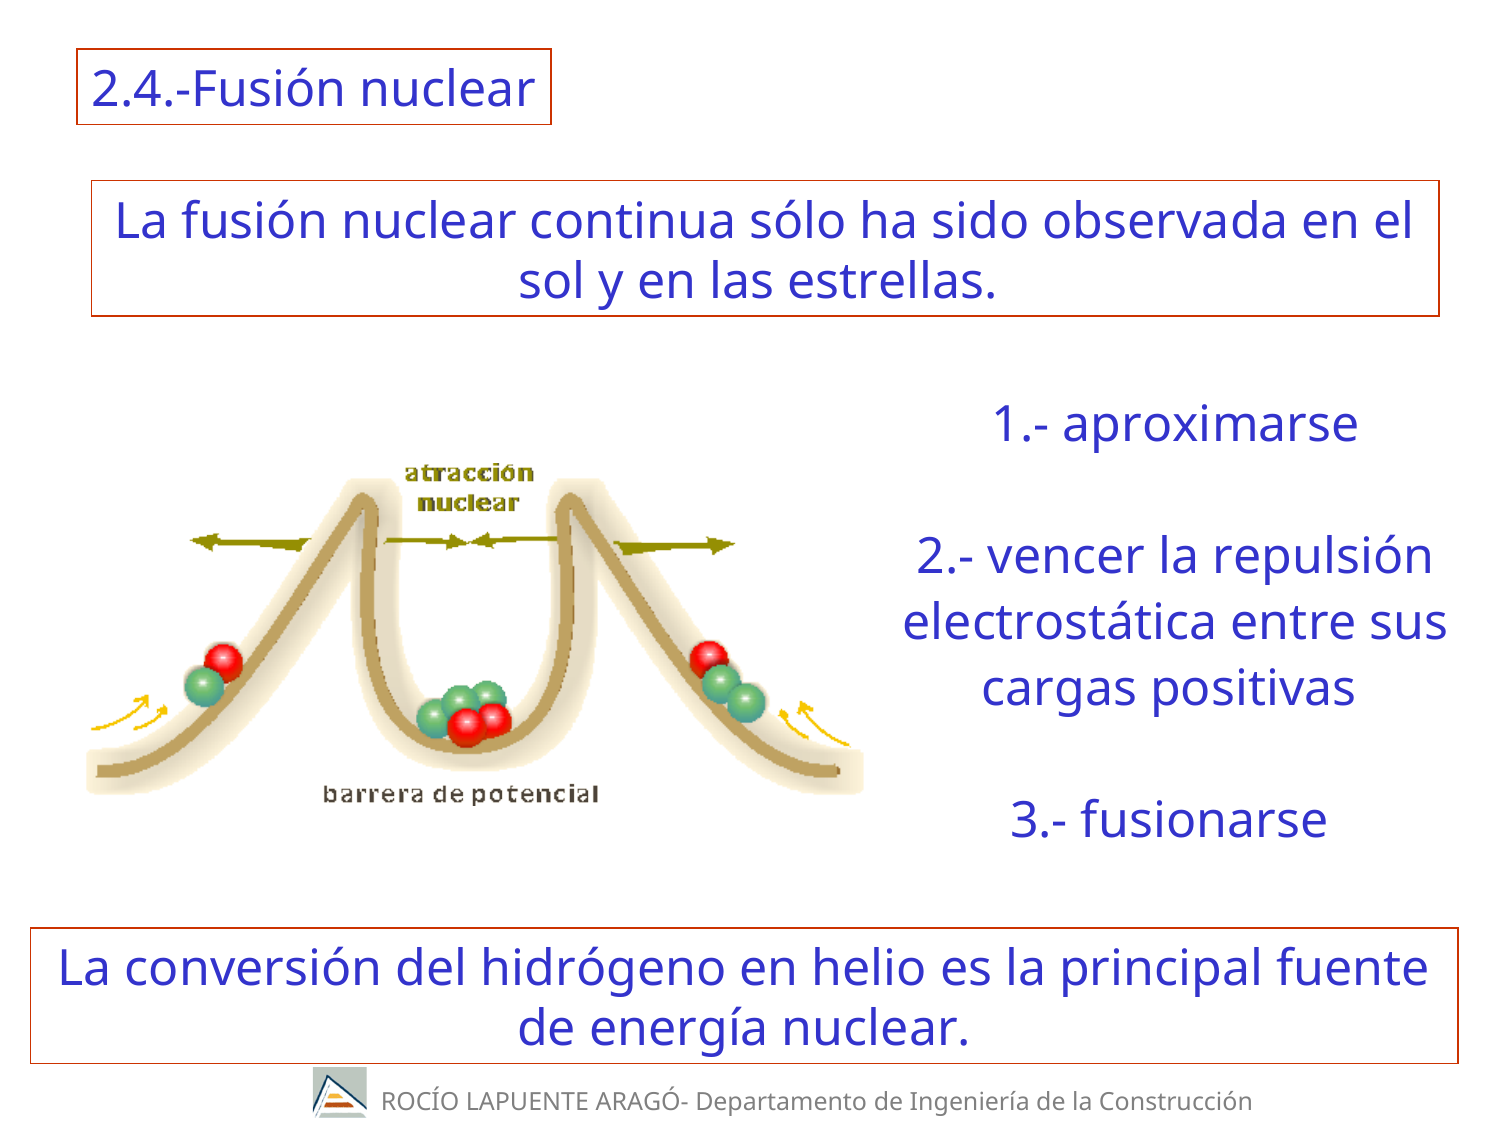

2.4.-Fusión nuclear
La fusión nuclear continua sólo ha sido observada en el sol y en las estrellas.
1.- aproximarse
2.- vencer la repulsión electrostática entre sus cargas positivas
3.- fusionarse
La conversión del hidrógeno en helio es la principal fuente de energía nuclear.